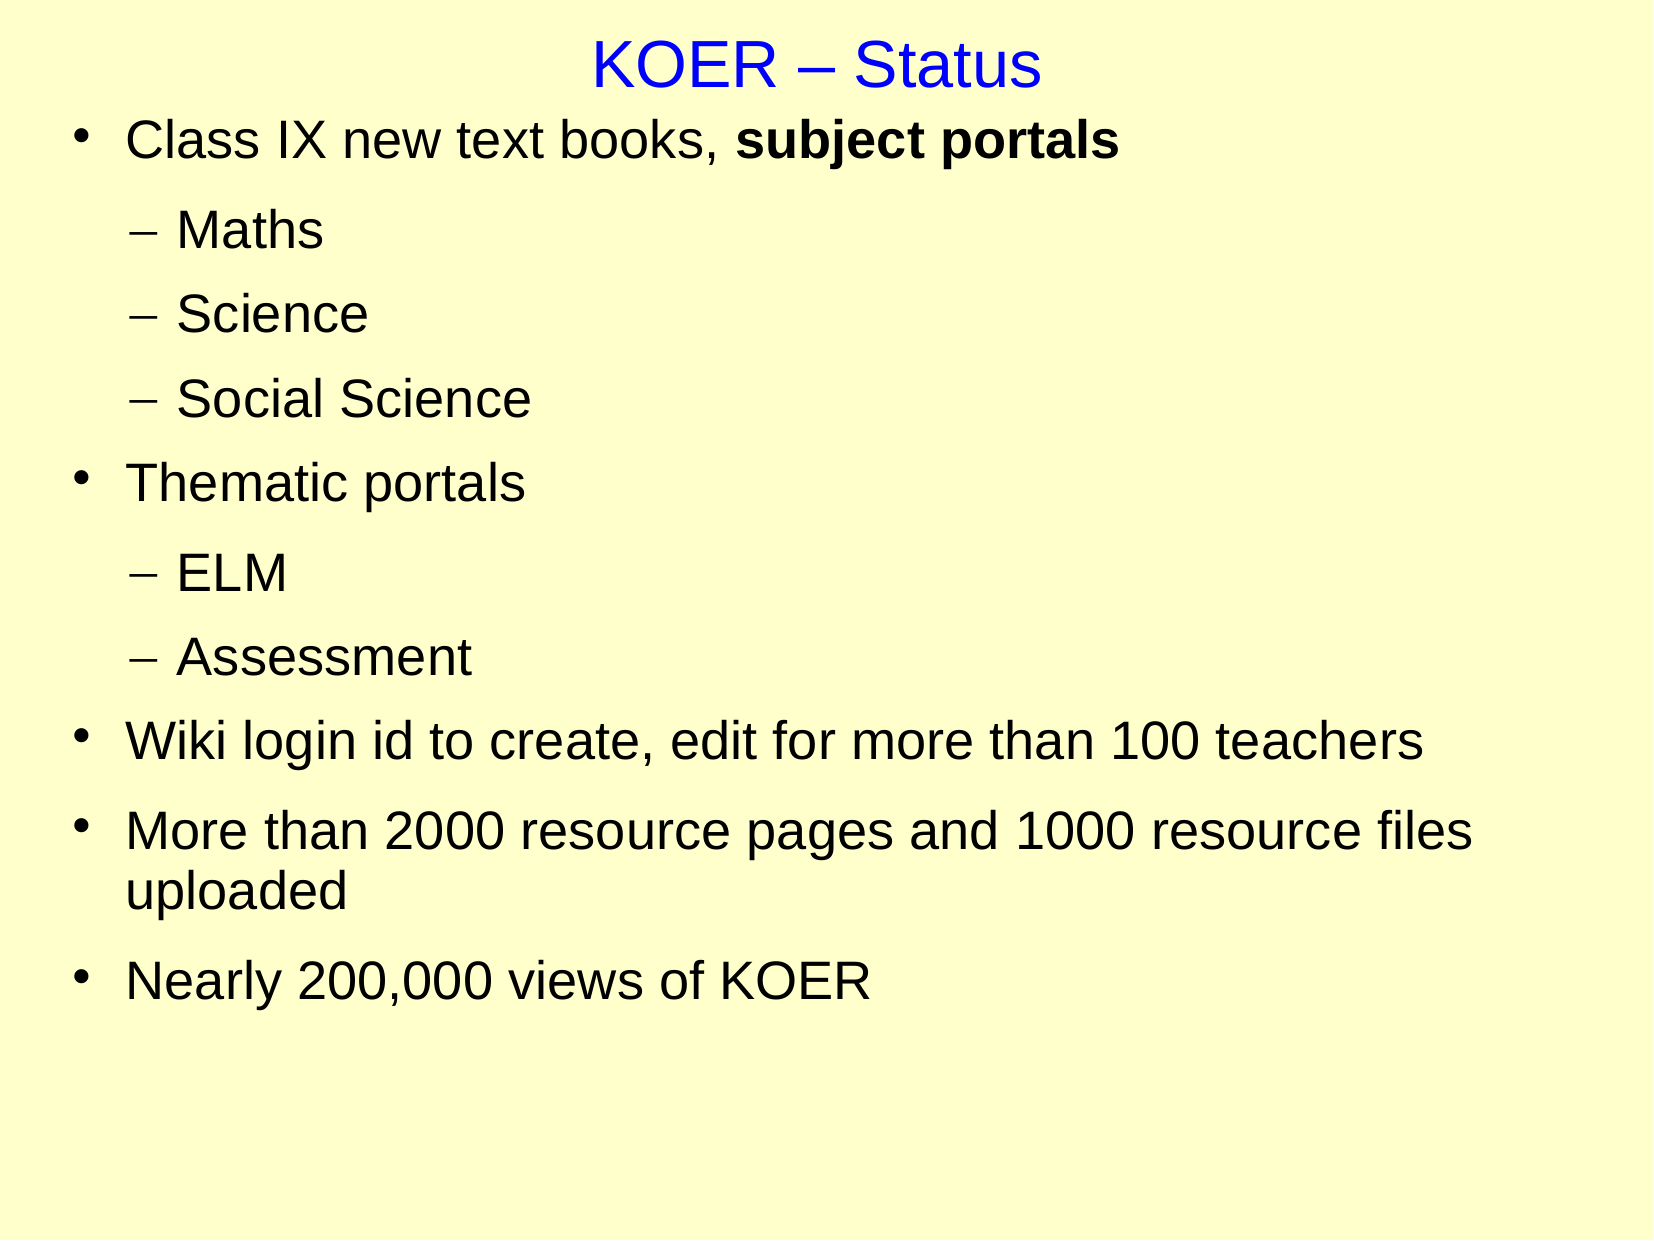

# KOER – Status
Class IX new text books, subject portals
Maths
Science
Social Science
Thematic portals
ELM
Assessment
Wiki login id to create, edit for more than 100 teachers
More than 2000 resource pages and 1000 resource files uploaded
Nearly 200,000 views of KOER